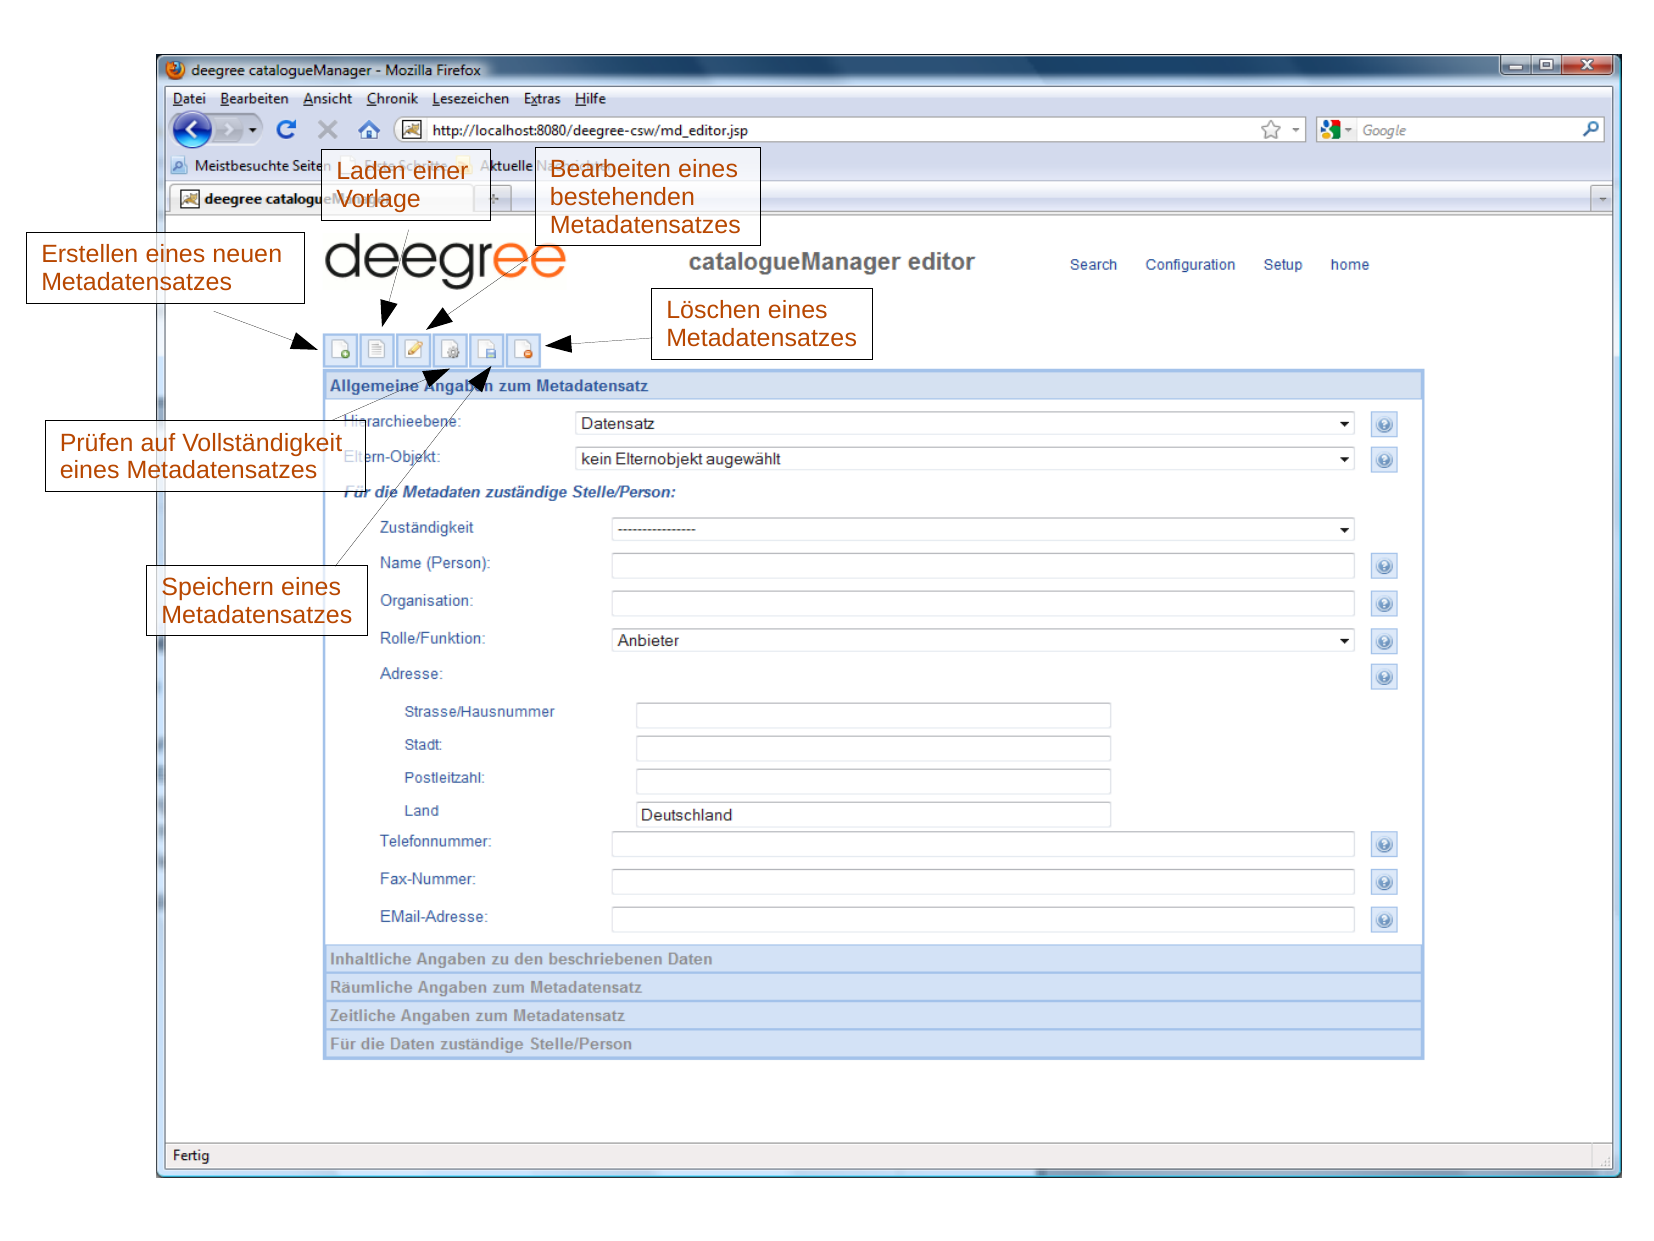

Bearbeiten eines
bestehenden
Metadatensatzes
Laden einer
Vorlage
Erstellen eines neuen
Metadatensatzes
Löschen eines
Metadatensatzes
Prüfen auf Vollständigkeit
eines Metadatensatzes
Speichern eines
Metadatensatzes